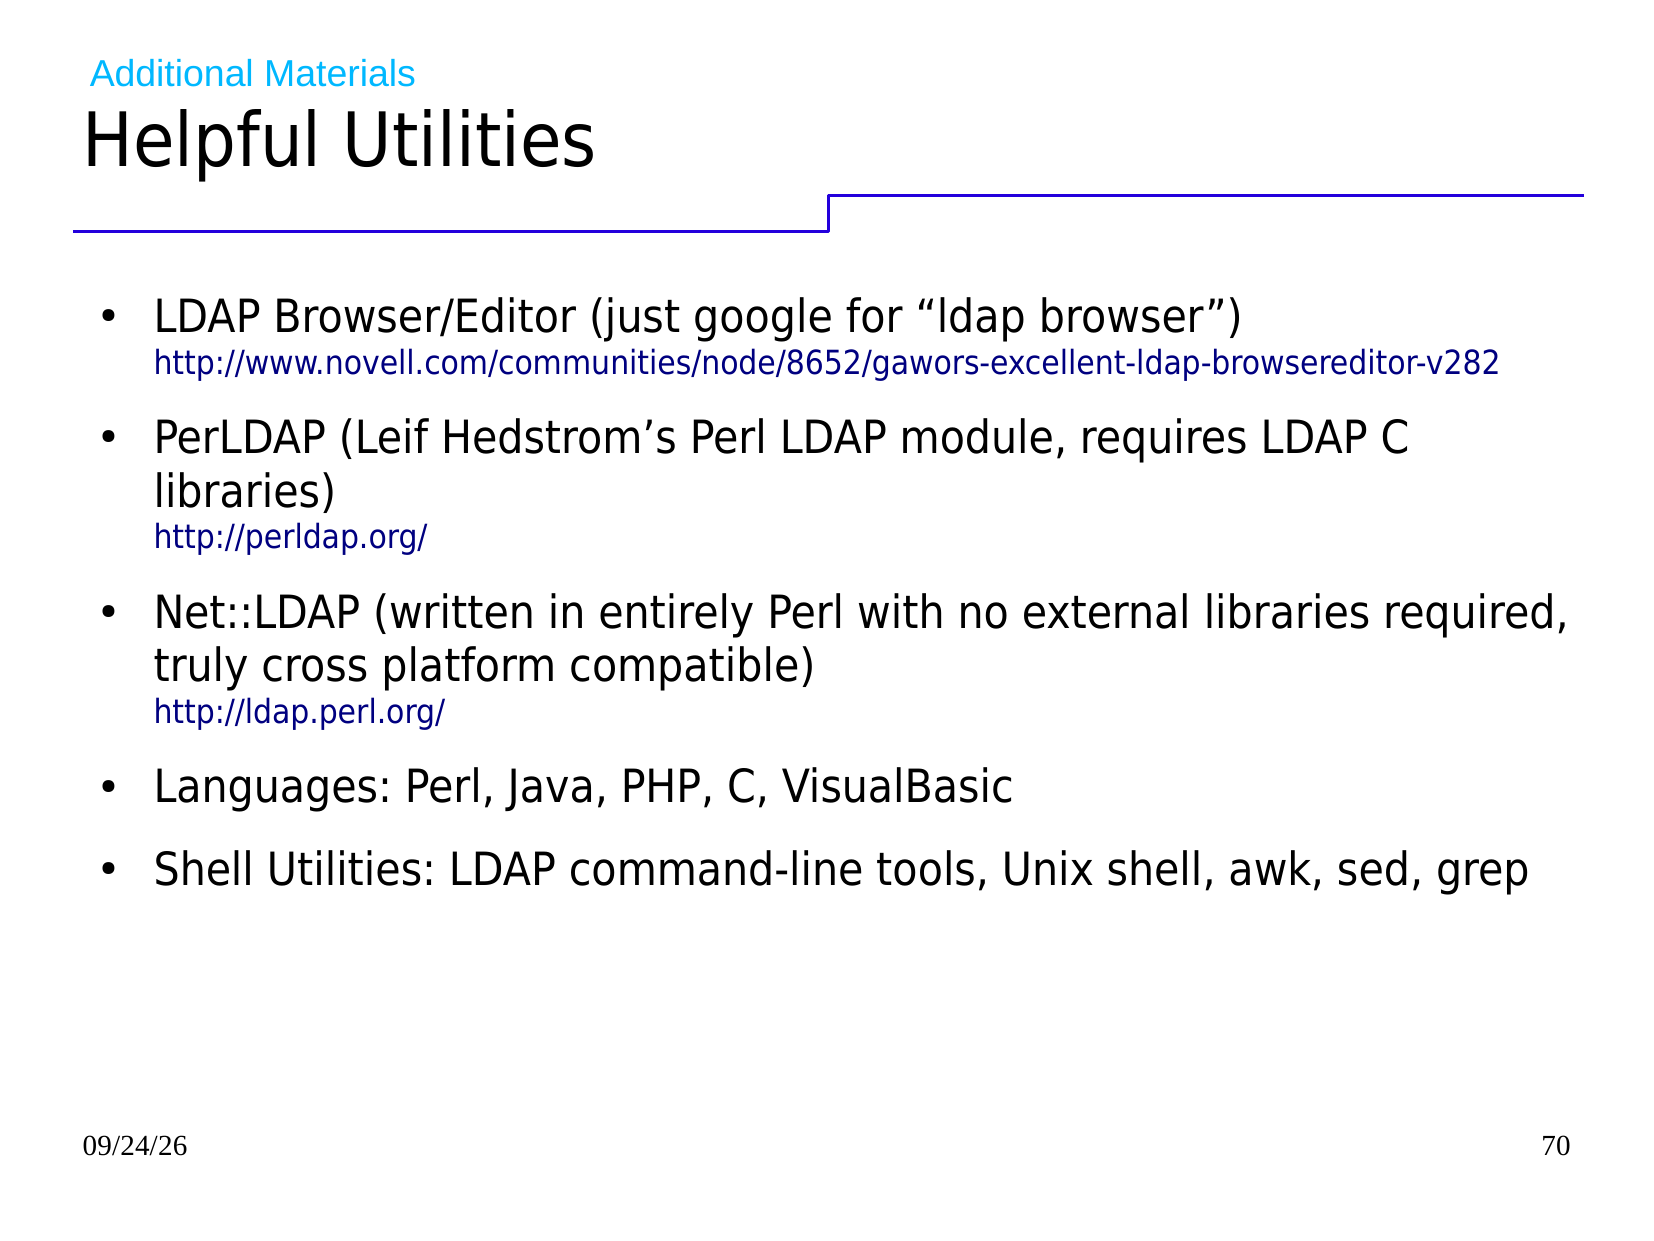

Additional Materials
# Helpful Utilities
LDAP Browser/Editor (just google for “ldap browser”)
http://www.novell.com/communities/node/8652/gawors-excellent-ldap-browsereditor-v282
PerLDAP (Leif Hedstrom’s Perl LDAP module, requires LDAP C libraries)
http://perldap.org/
Net::LDAP (written in entirely Perl with no external libraries required, truly cross platform compatible)
http://ldap.perl.org/
Languages: Perl, Java, PHP, C, VisualBasic
Shell Utilities: LDAP command-line tools, Unix shell, awk, sed, grep
70